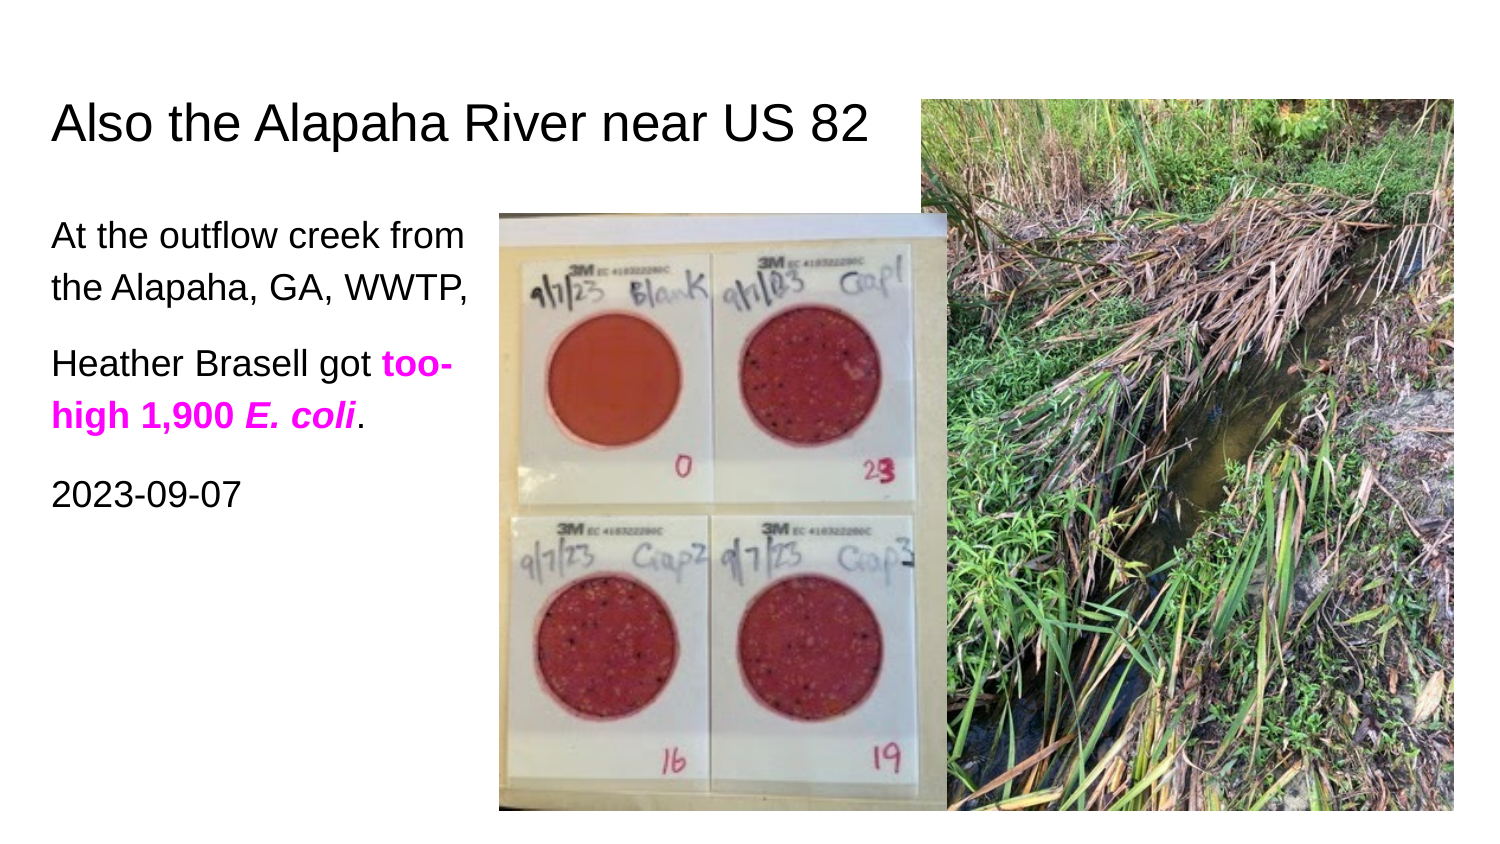

# Also the Alapaha River near US 82
At the outflow creek from the Alapaha, GA, WWTP,
Heather Brasell got too-high 1,900 E. coli.
2023-09-07